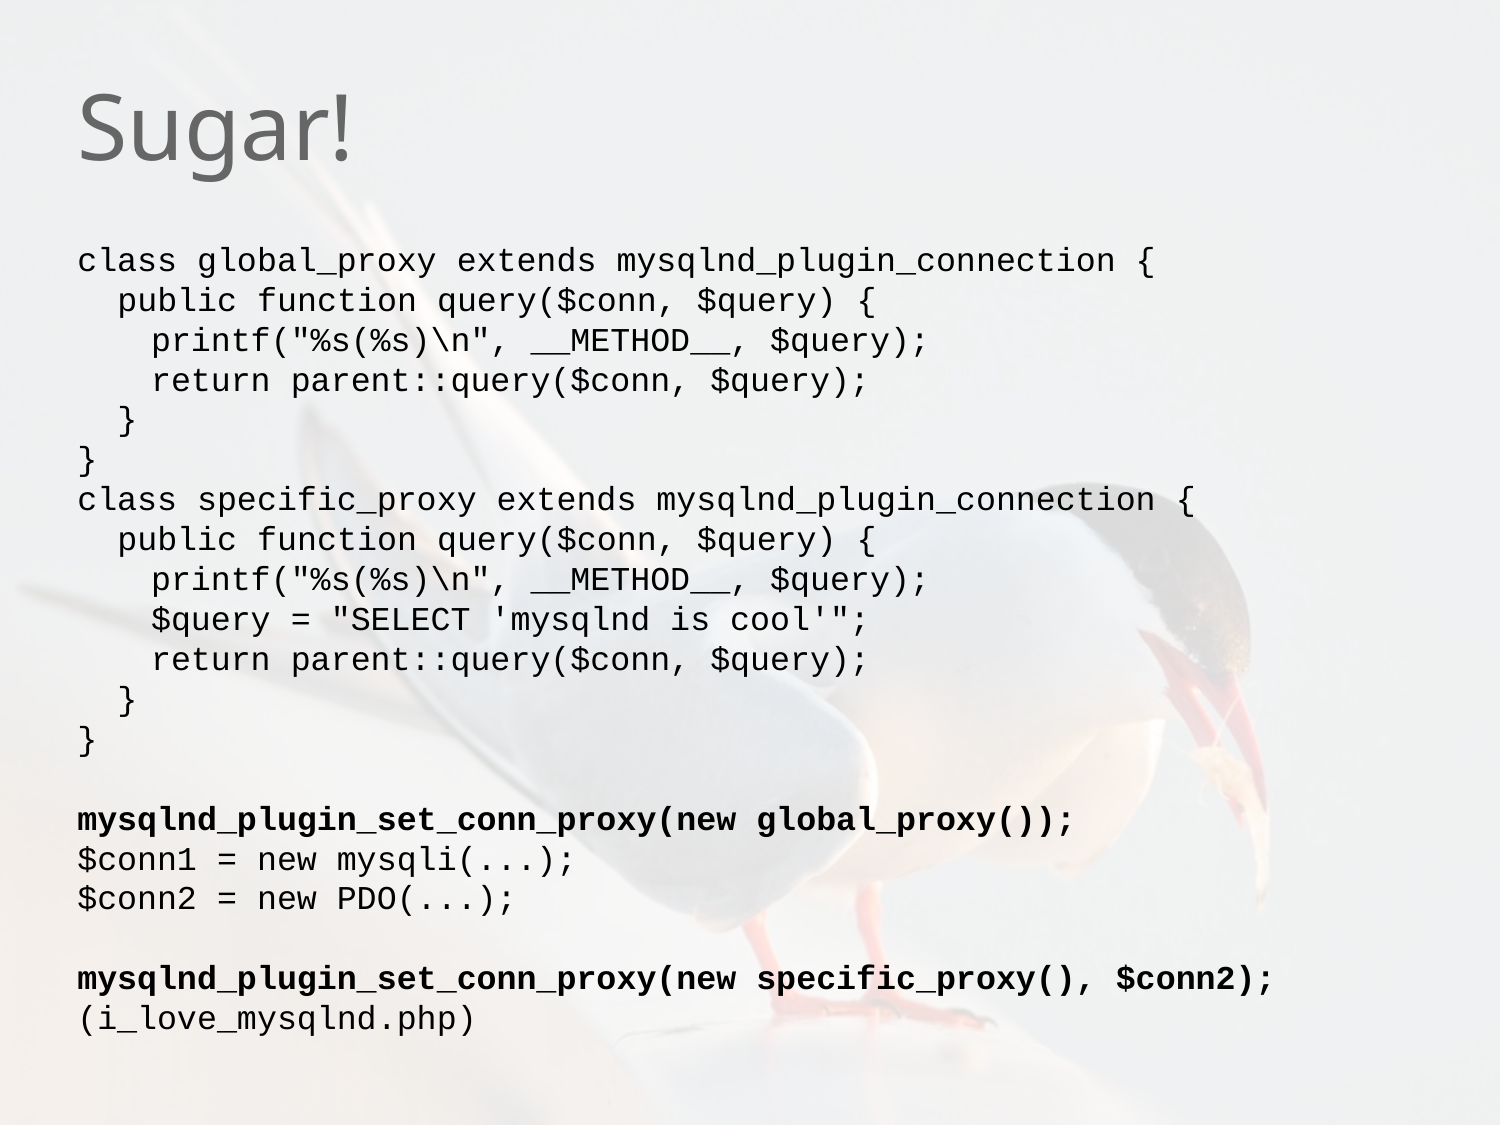

# Sugar!
class global_proxy extends mysqlnd_plugin_connection {
 public function query($conn, $query) {
	printf("%s(%s)\n", __METHOD__, $query);
	return parent::query($conn, $query);
 }
}
class specific_proxy extends mysqlnd_plugin_connection {
 public function query($conn, $query) {
	printf("%s(%s)\n", __METHOD__, $query);
	$query = "SELECT 'mysqlnd is cool'";
	return parent::query($conn, $query);
 }
}
mysqlnd_plugin_set_conn_proxy(new global_proxy());
$conn1 = new mysqli(...);
$conn2 = new PDO(...);
mysqlnd_plugin_set_conn_proxy(new specific_proxy(), $conn2);
(i_love_mysqlnd.php)